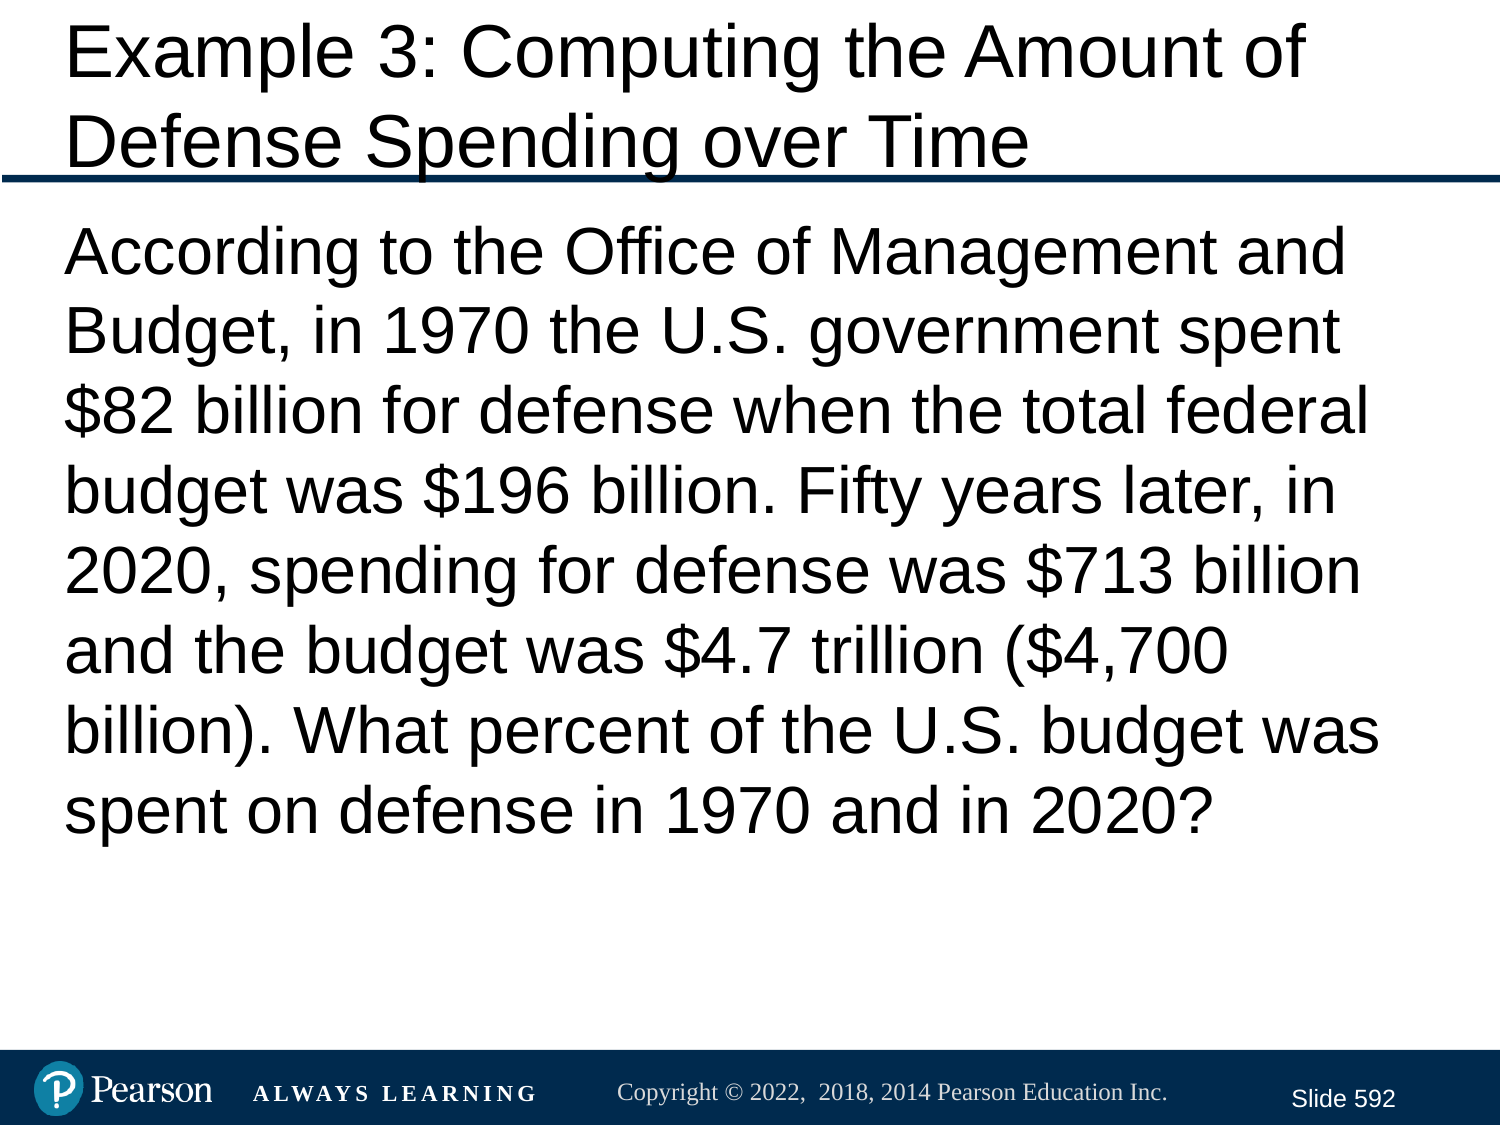

# Example 3: Computing the Amount of Defense Spending over Time
According to the Office of Management and Budget, in 1970 the U.S. government spent $82 billion for defense when the total federal budget was $196 billion. Fifty years later, in 2020, spending for defense was $713 billion and the budget was $4.7 trillion ($4,700 billion). What percent of the U.S. budget was spent on defense in 1970 and in 2020?